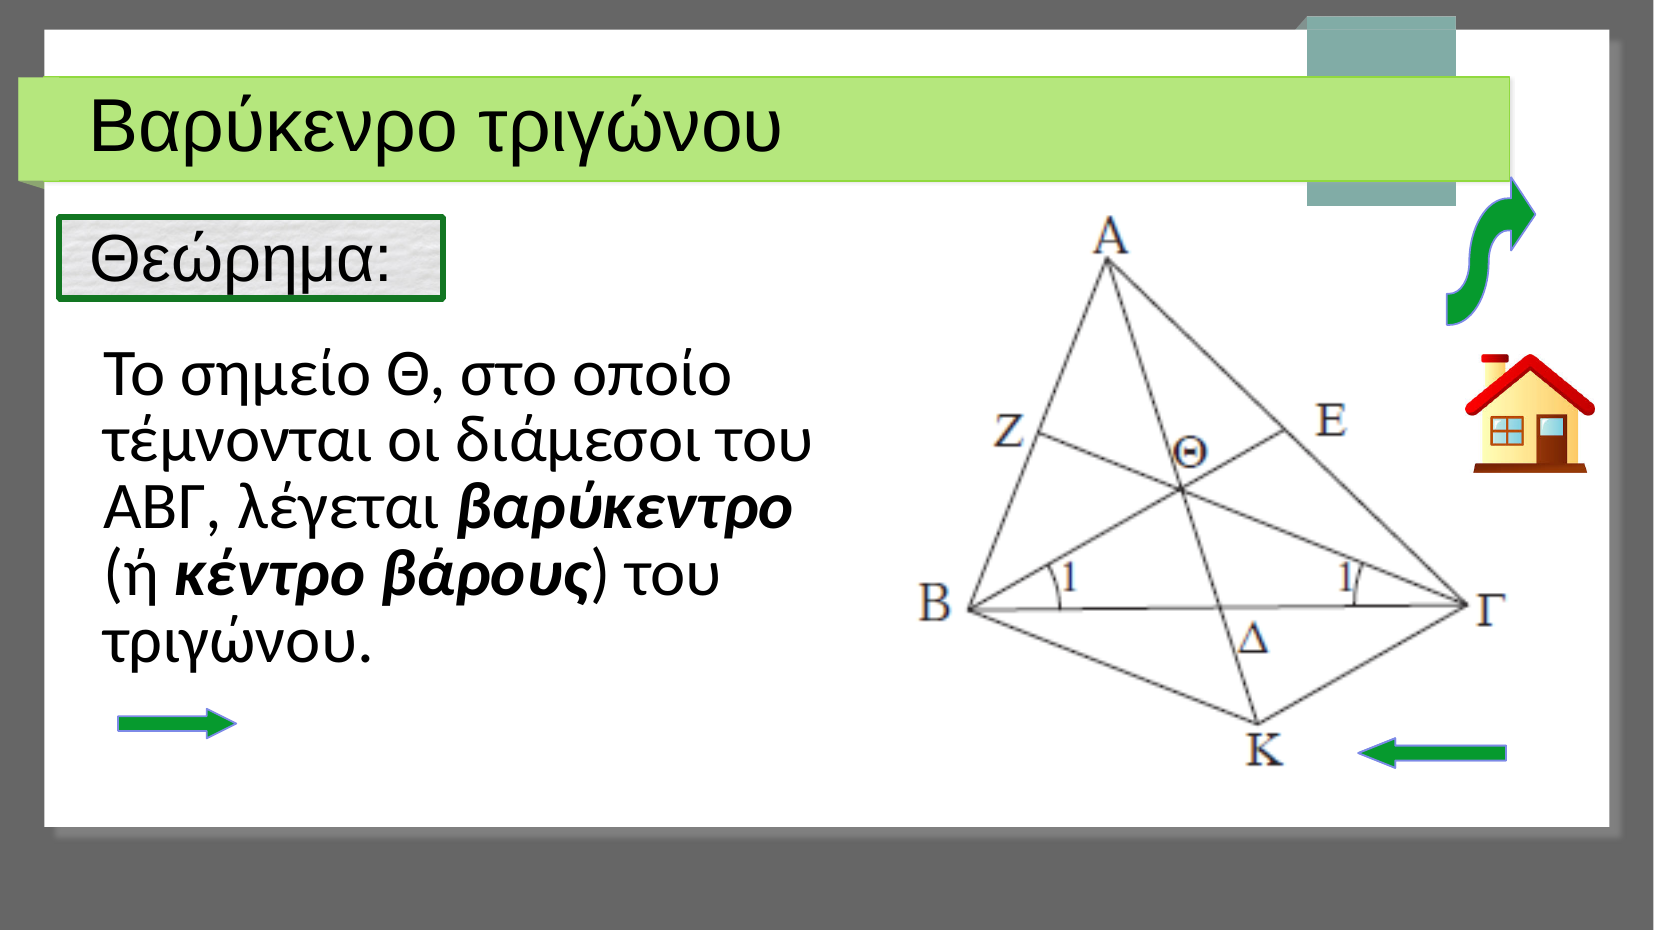

# Βαρύκενρο τριγώνου
Θεώρημα:
Το σημείο Θ, στο οποίο τέμνονται οι διάμεσοι του ΑΒΓ, λέγεται βαρύκεντρο
(ή κέντρο βάρους) του τριγώνου.